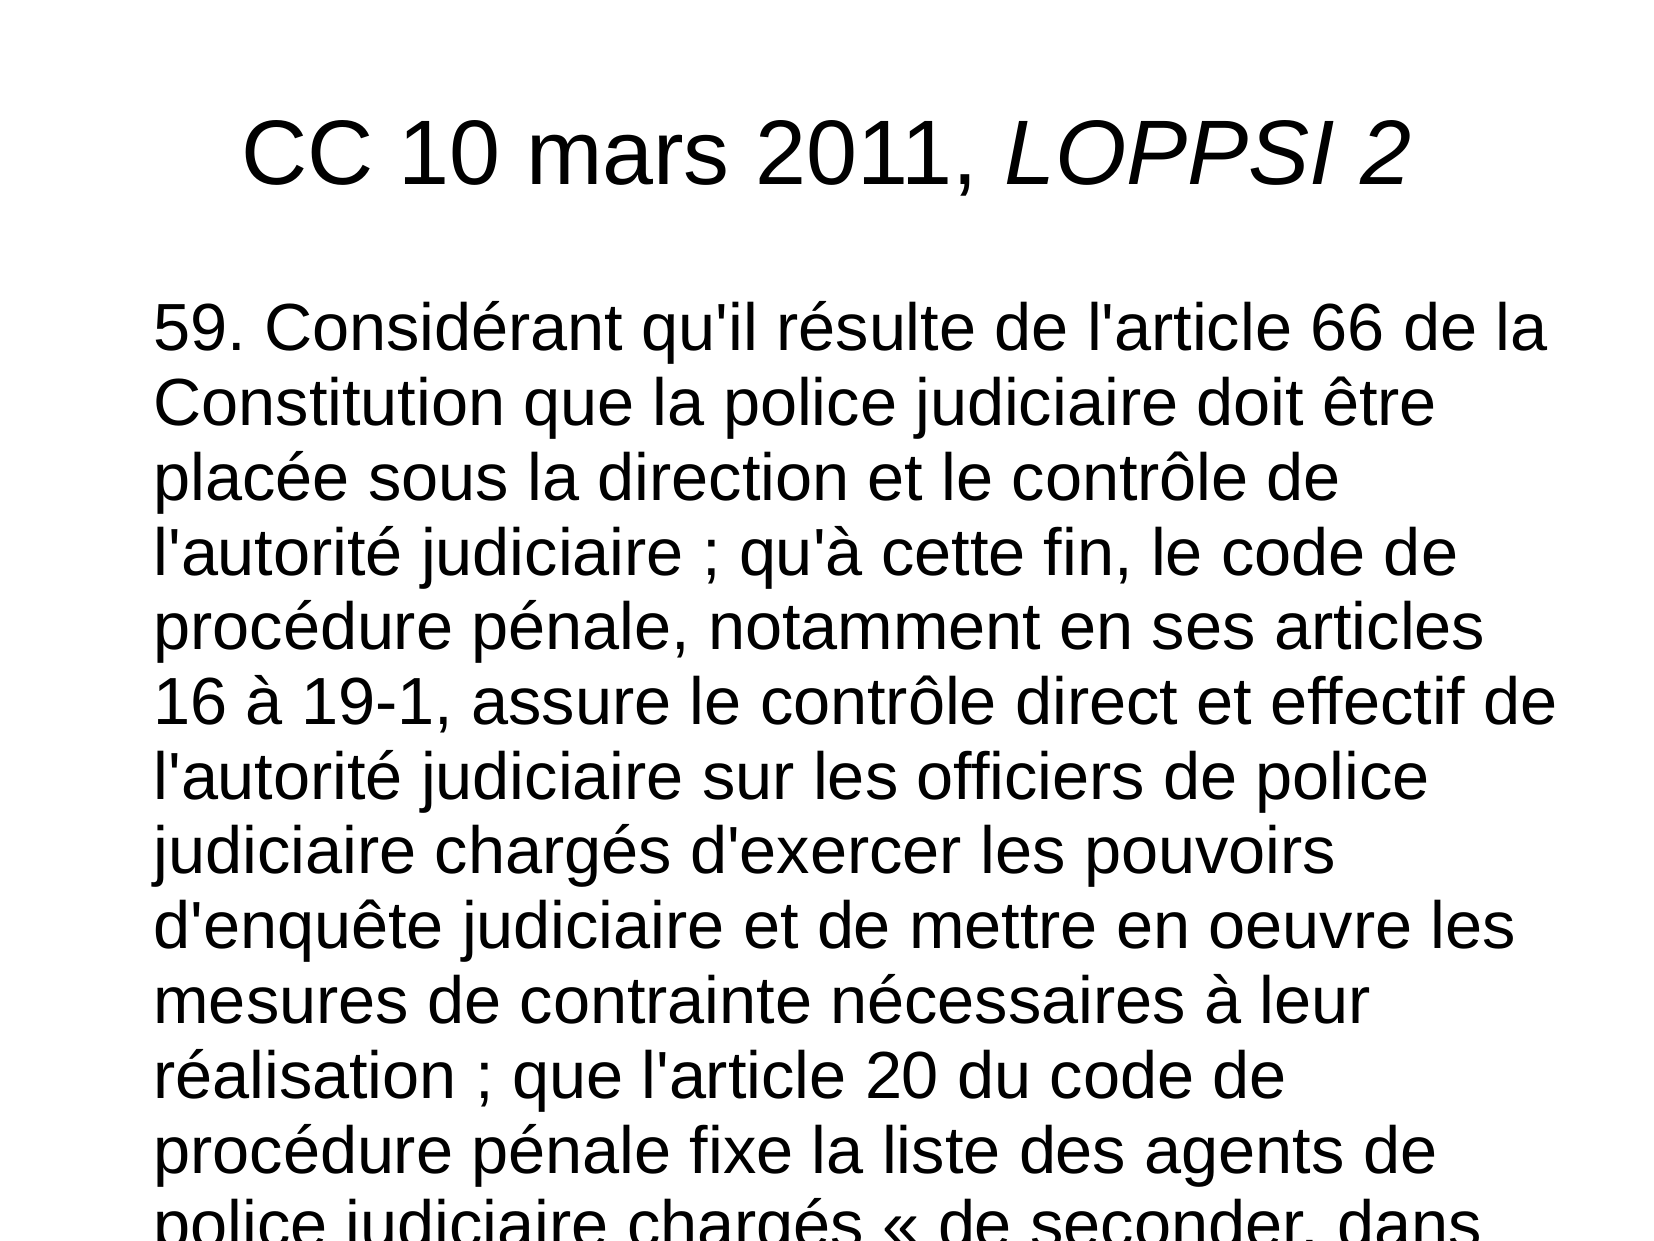

# CC 10 mars 2011, LOPPSI 2
59. Considérant qu'il résulte de l'article 66 de la Constitution que la police judiciaire doit être placée sous la direction et le contrôle de l'autorité judiciaire ; qu'à cette fin, le code de procédure pénale, notamment en ses articles 16 à 19-1, assure le contrôle direct et effectif de l'autorité judiciaire sur les officiers de police judiciaire chargés d'exercer les pouvoirs d'enquête judiciaire et de mettre en oeuvre les mesures de contrainte nécessaires à leur réalisation ; que l'article 20 du code de procédure pénale fixe la liste des agents de police judiciaire chargés « de seconder, dans l'exercice de leurs fonctions, les officiers de police judiciaire ; de constater les crimes, délits ou contraventions et d'en dresser procès-verbal ; de recevoir par procès-verbal les déclarations qui leur sont faites par toutes personnes susceptibles de leur fournir des indices, preuves et renseignements sur les auteurs et complices de ces infractions » ; que l'exigence de direction et de contrôle de l'autorité judiciaire sur la police judiciaire ne serait pas respectée si des pouvoirs généraux d'enquête criminelle ou délictuelle étaient confiés à des agents qui, relevant des autorités communales, ne sont pas mis à la disposition des officiers de police judiciaire ;